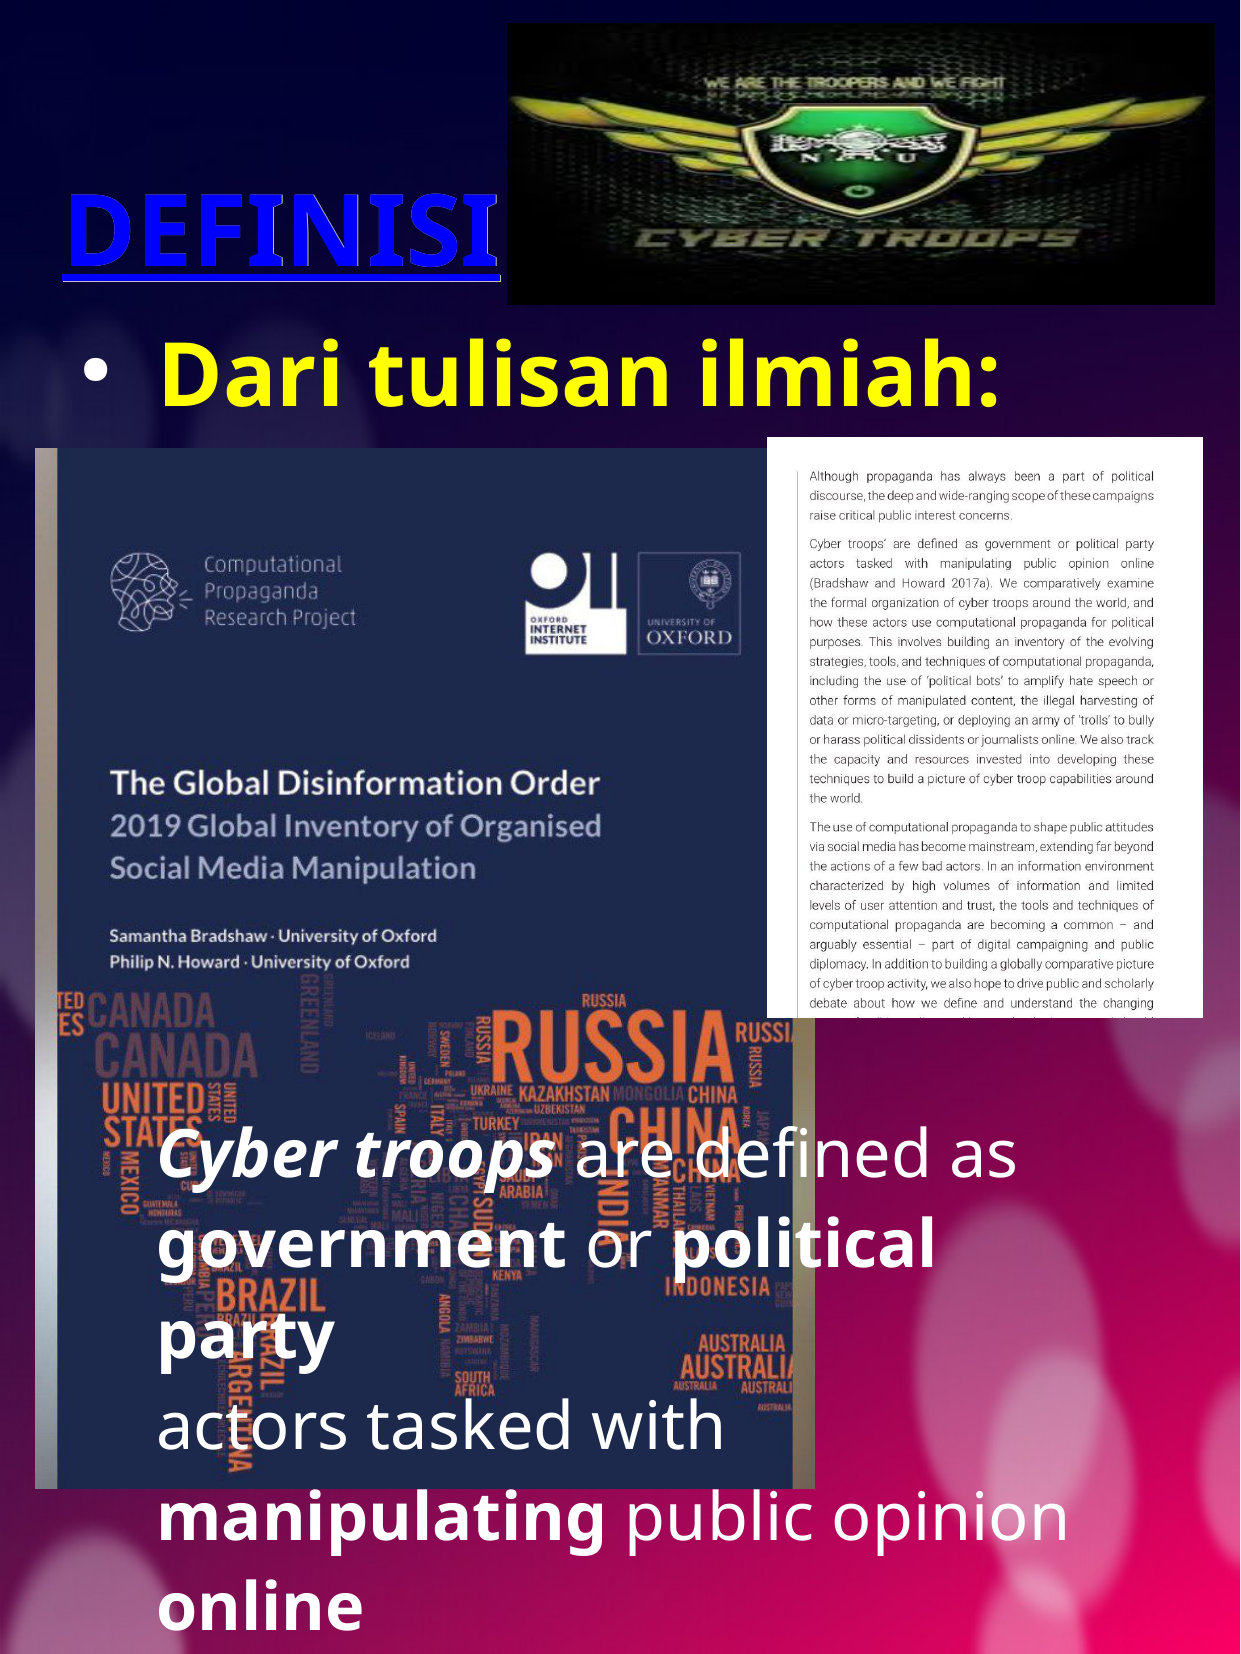

# DEFINISI
 Dari tulisan ilmiah:
Cyber troops are defined as government or political party
actors tasked with manipulating public opinion online
(Bradshaw and Howard 2017a).